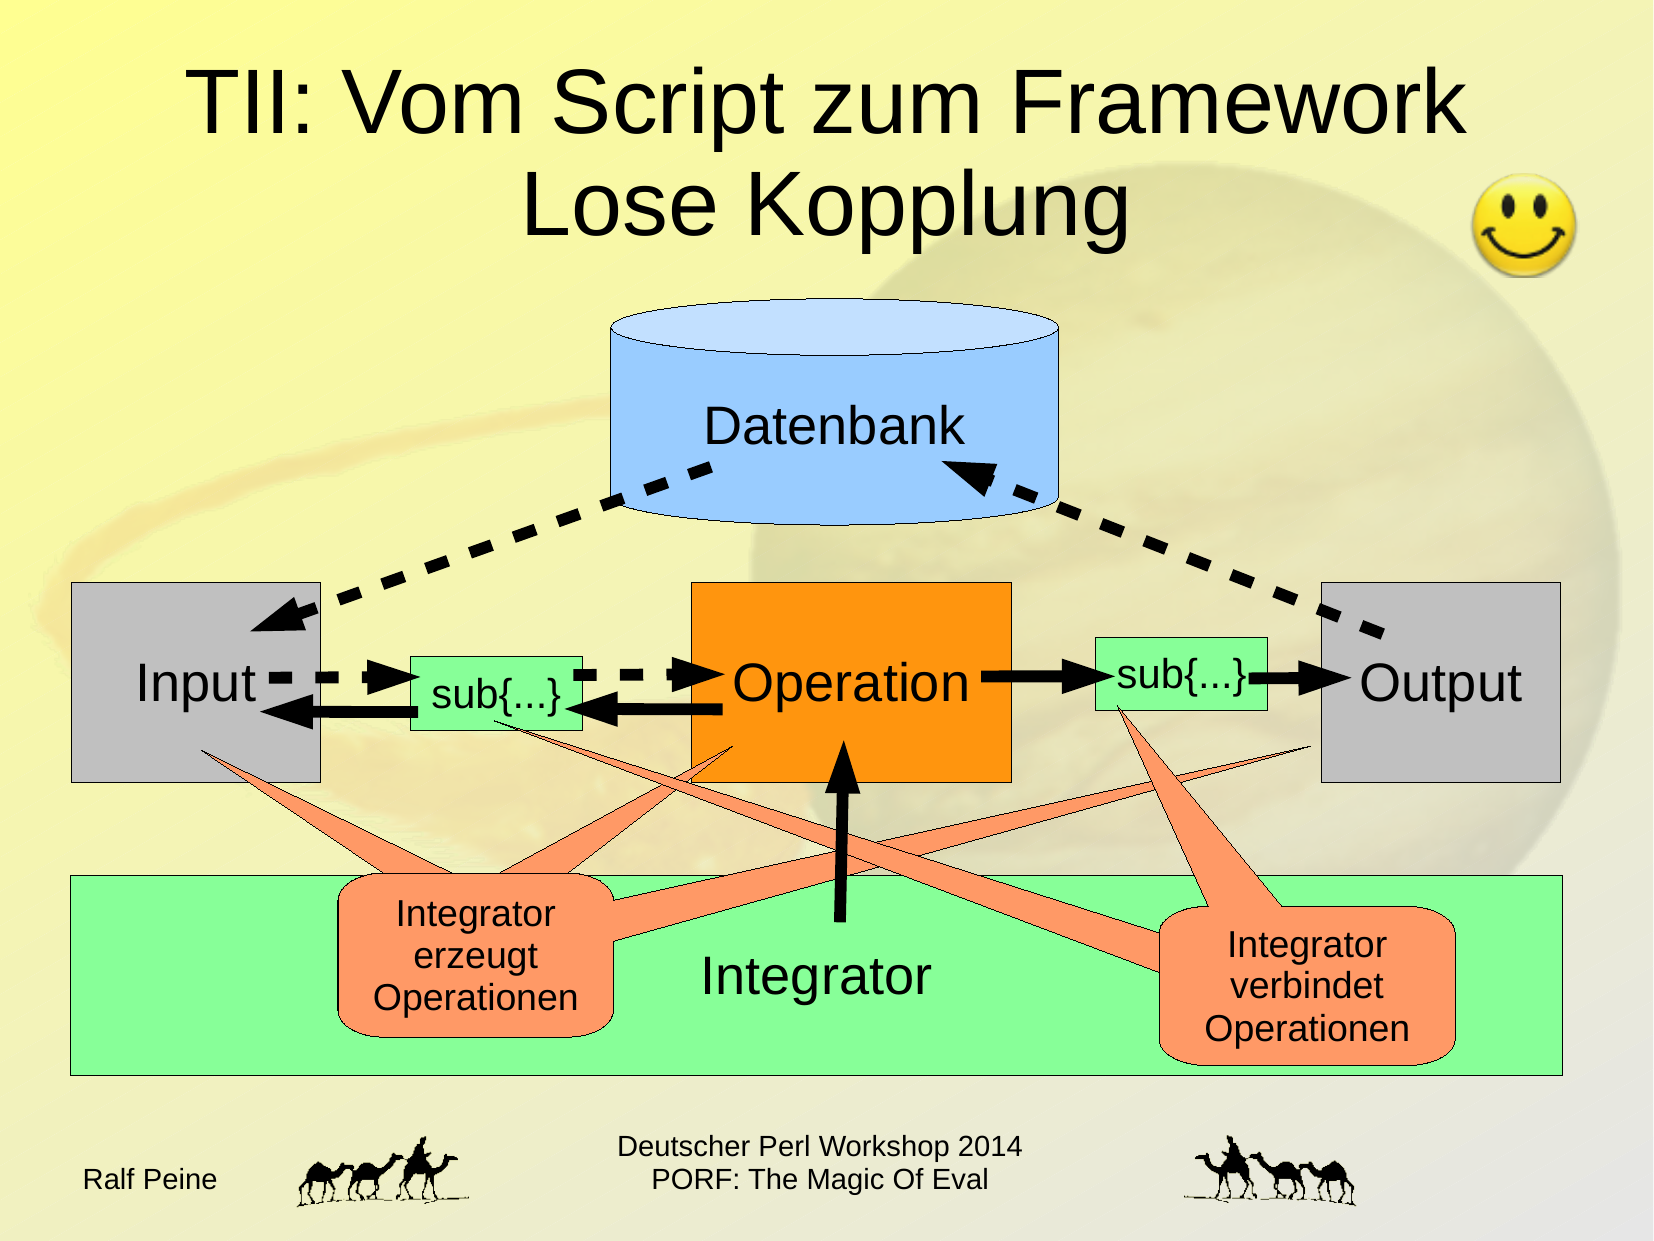

# TII: Vom Script zum Framework Lose Kopplung
Datenbank
Input
Operation
Output
sub{...}
sub{...}
Integrator
Erzeugt
Operationen
Integrator
Erzeugt
Operationen
Integrator
erzeugt
Operationen
Integrator
Integrator
verbindet
Operationen
Integrator
verbindet
Operationen